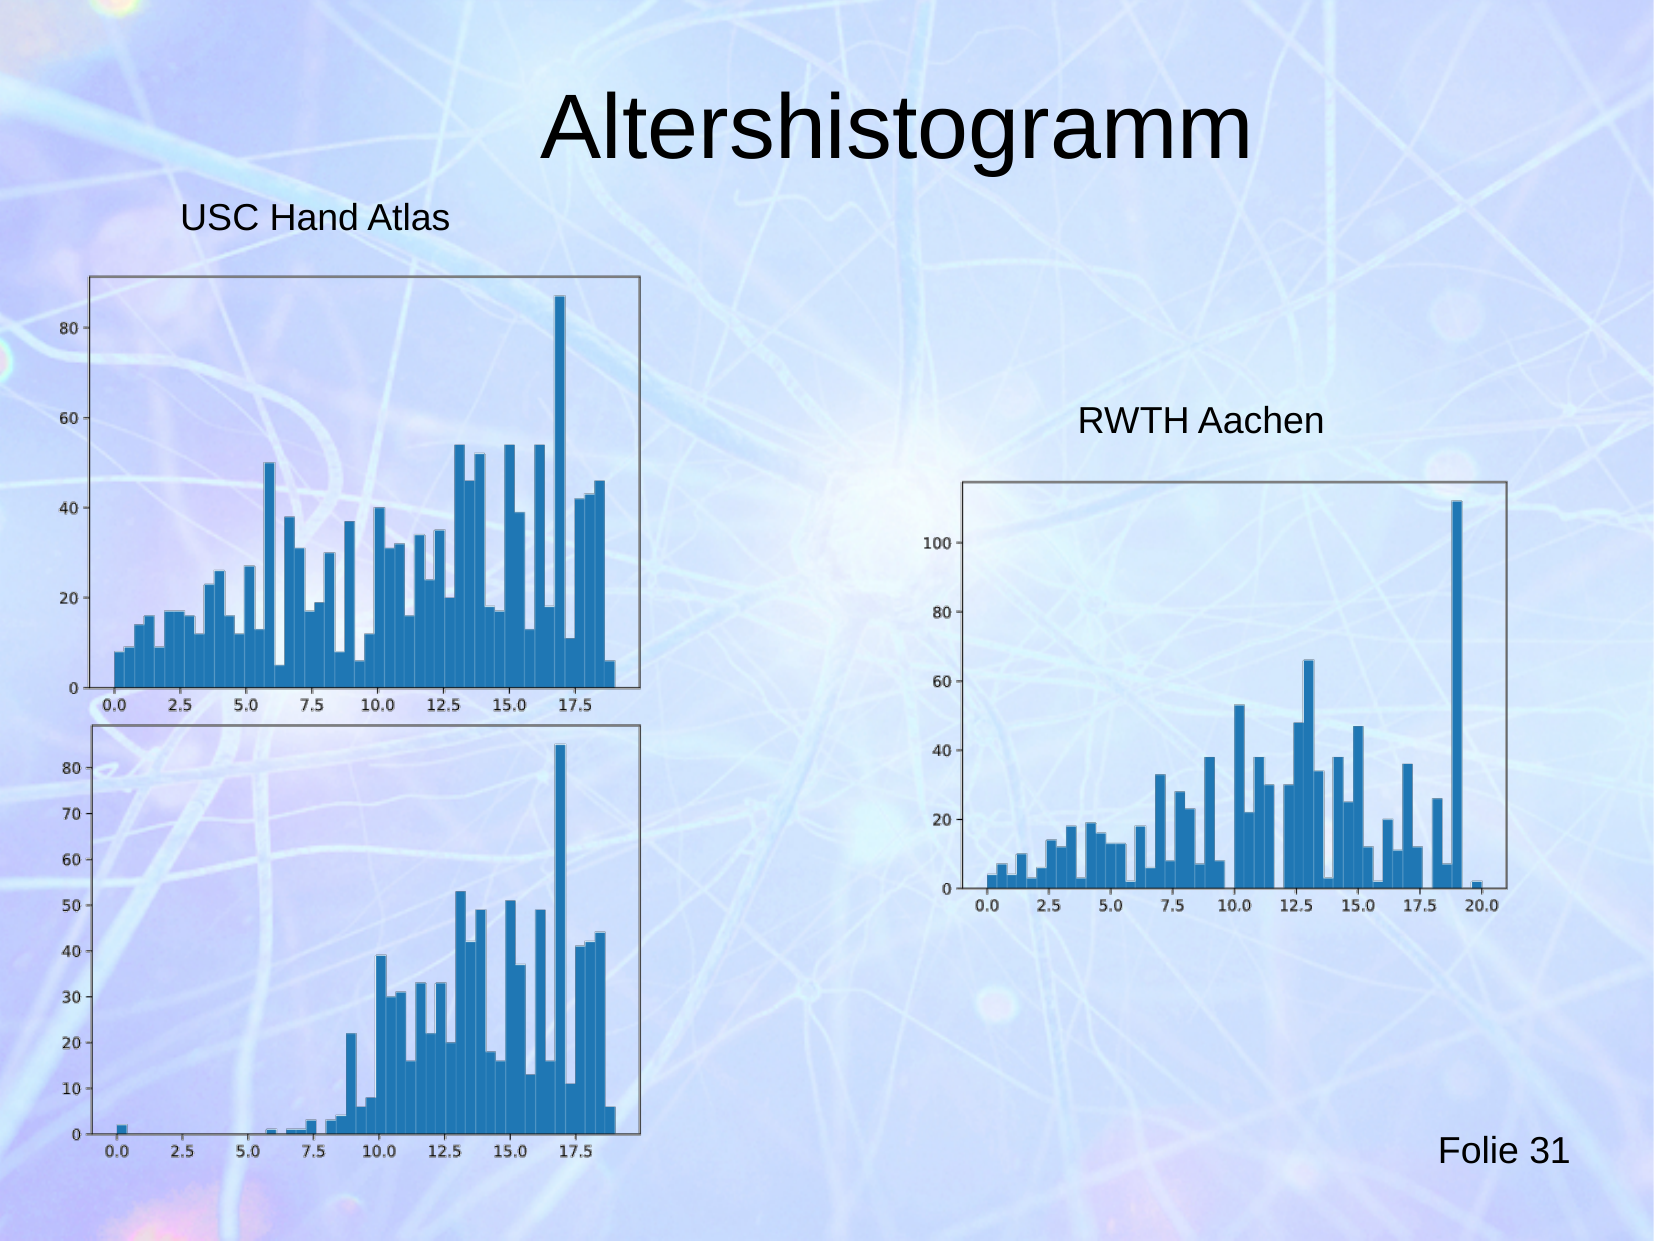

# Altershistogramm
USC Hand Atlas
RWTH Aachen
31